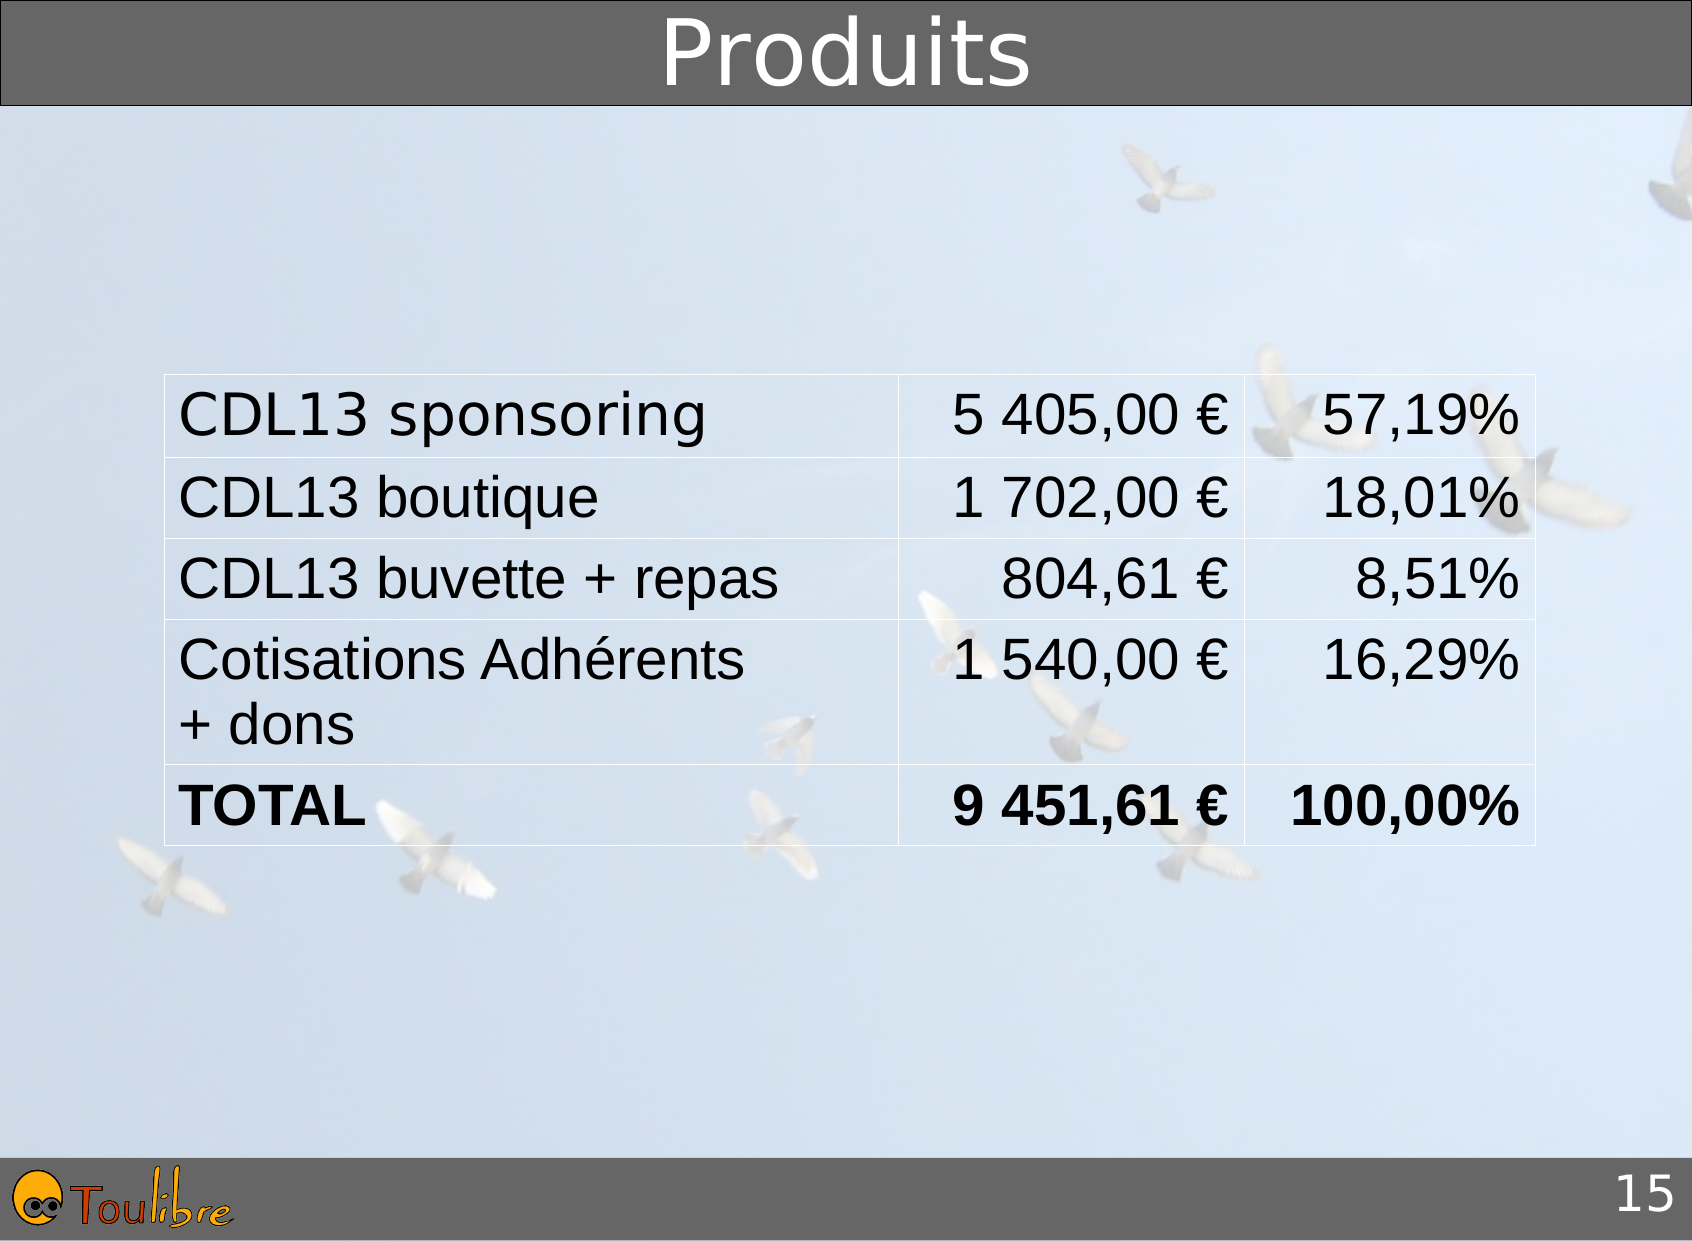

# Produits
| CDL13 sponsoring | 5 405,00 € | 57,19% |
| --- | --- | --- |
| CDL13 boutique | 1 702,00 € | 18,01% |
| CDL13 buvette + repas | 804,61 € | 8,51% |
| Cotisations Adhérents + dons | 1 540,00 € | 16,29% |
| TOTAL | 9 451,61 € | 100,00% |